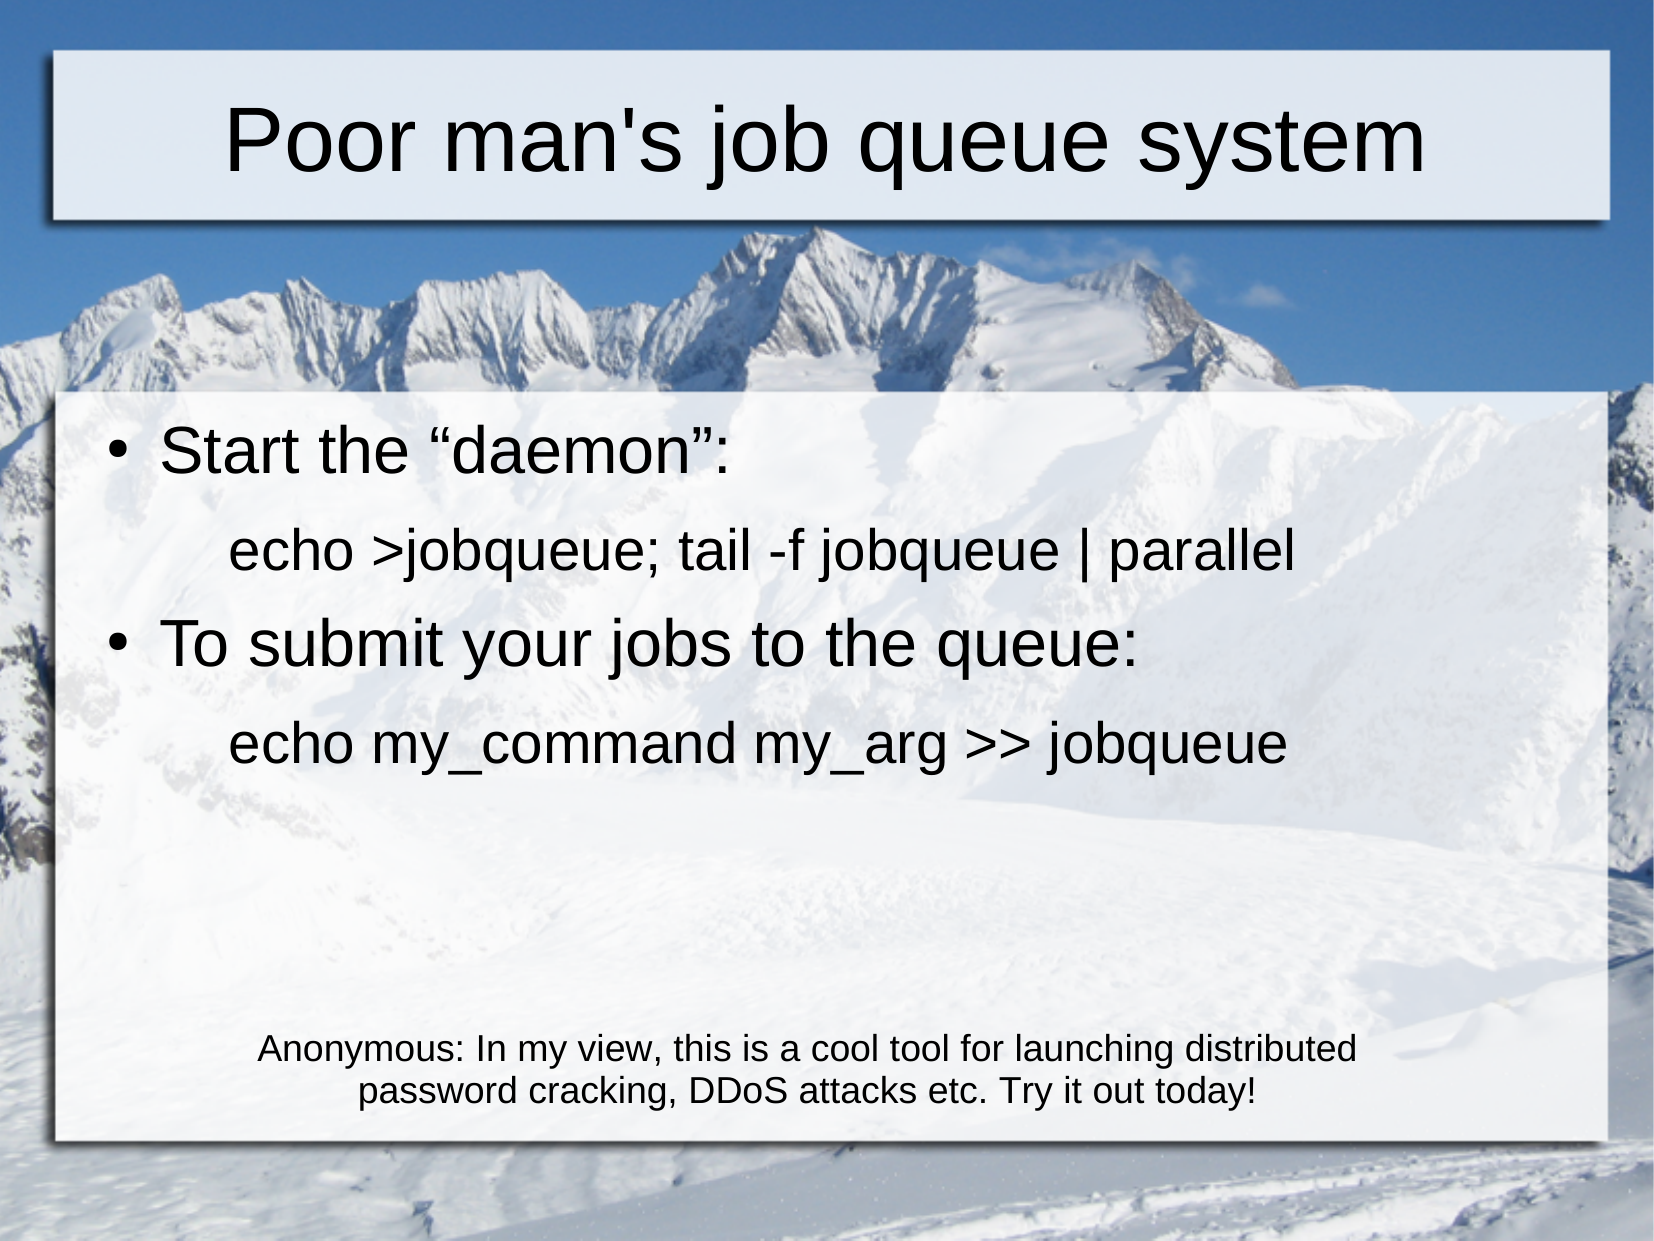

# Poor man's job queue system
Start the “daemon”:
echo >jobqueue; tail -f jobqueue | parallel
To submit your jobs to the queue:
echo my_command my_arg >> jobqueue
Anonymous: In my view, this is a cool tool for launching distributed
password cracking, DDoS attacks etc. Try it out today!